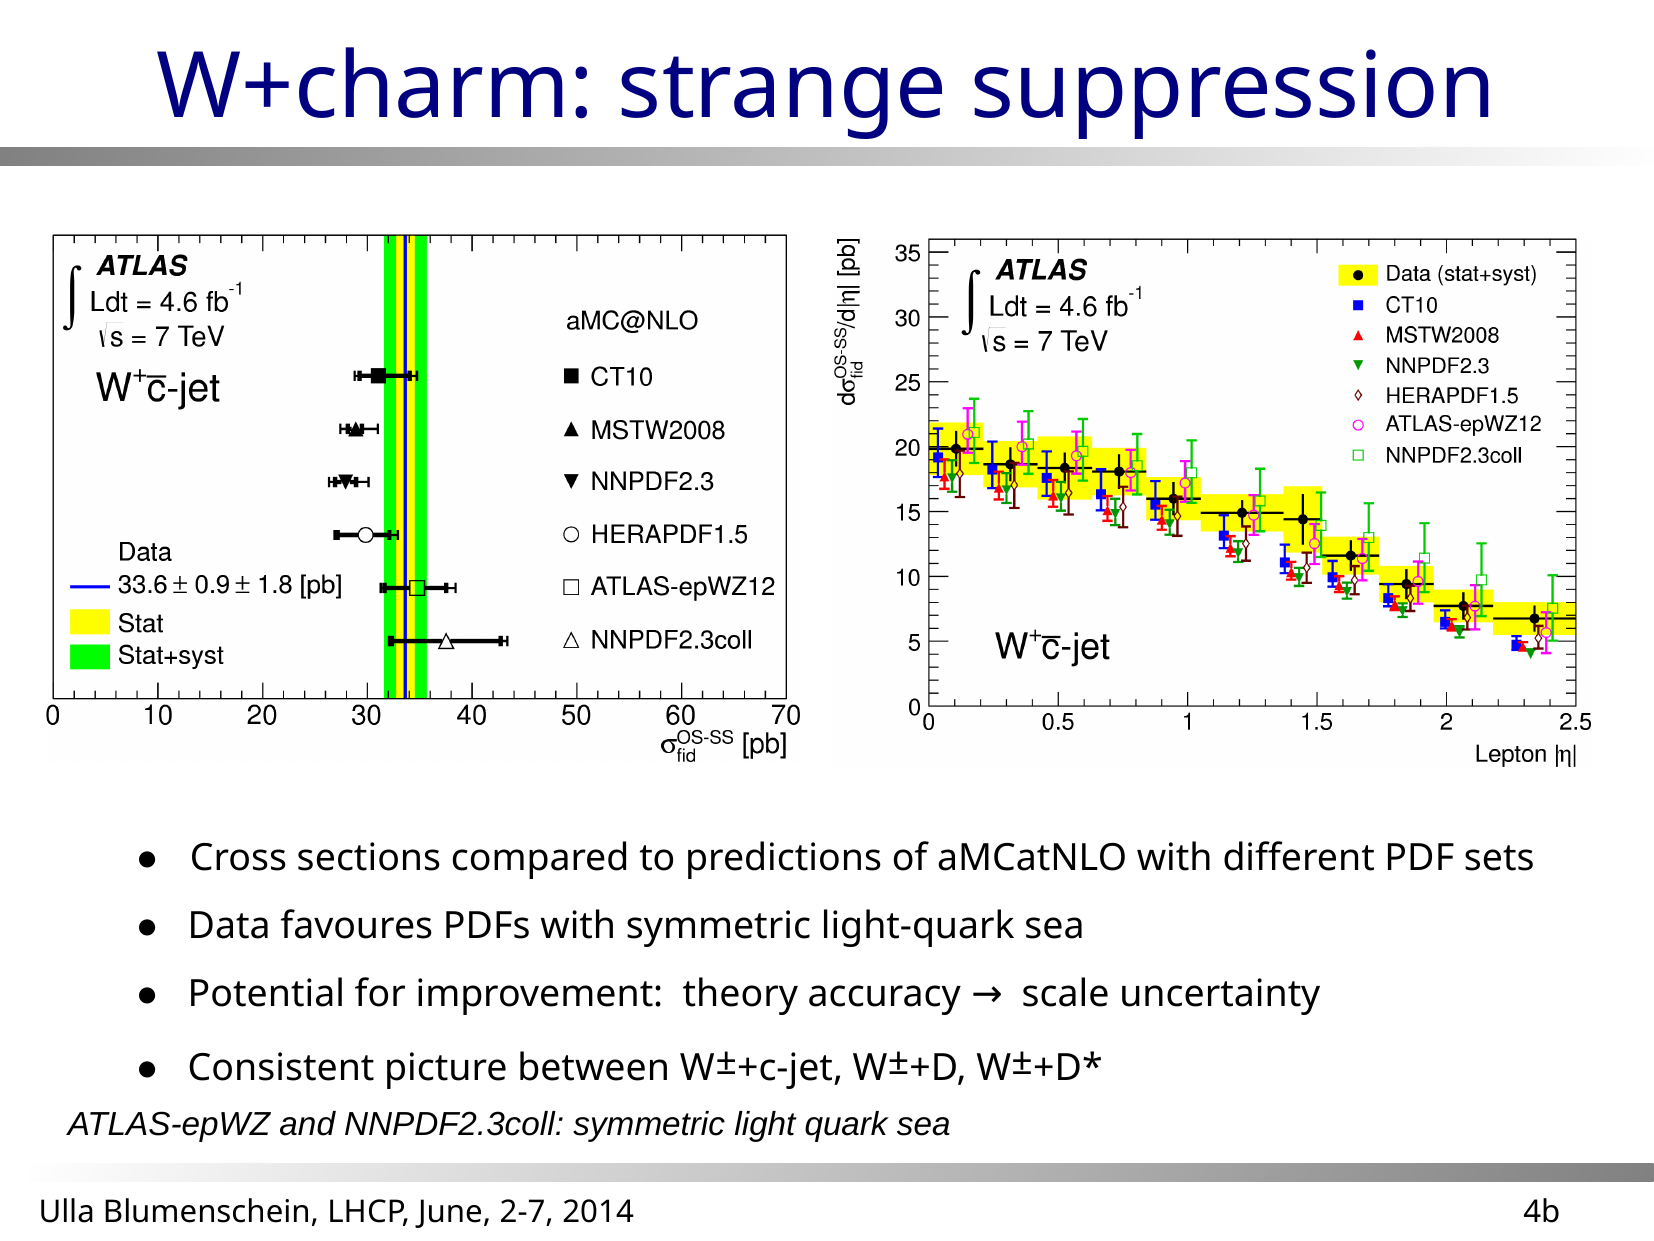

# W+charm: strange suppression
	● Cross sections compared to predictions of aMCatNLO with different PDF sets
	● Data favoures PDFs with symmetric light-quark sea
	● Potential for improvement: theory accuracy → scale uncertainty
	● Consistent picture between W±+c-jet, W±+D, W±+D*
ATLAS-epWZ and NNPDF2.3coll: symmetric light quark sea
Ulla Blumenschein, LHCP, June, 2-7, 2014 4b